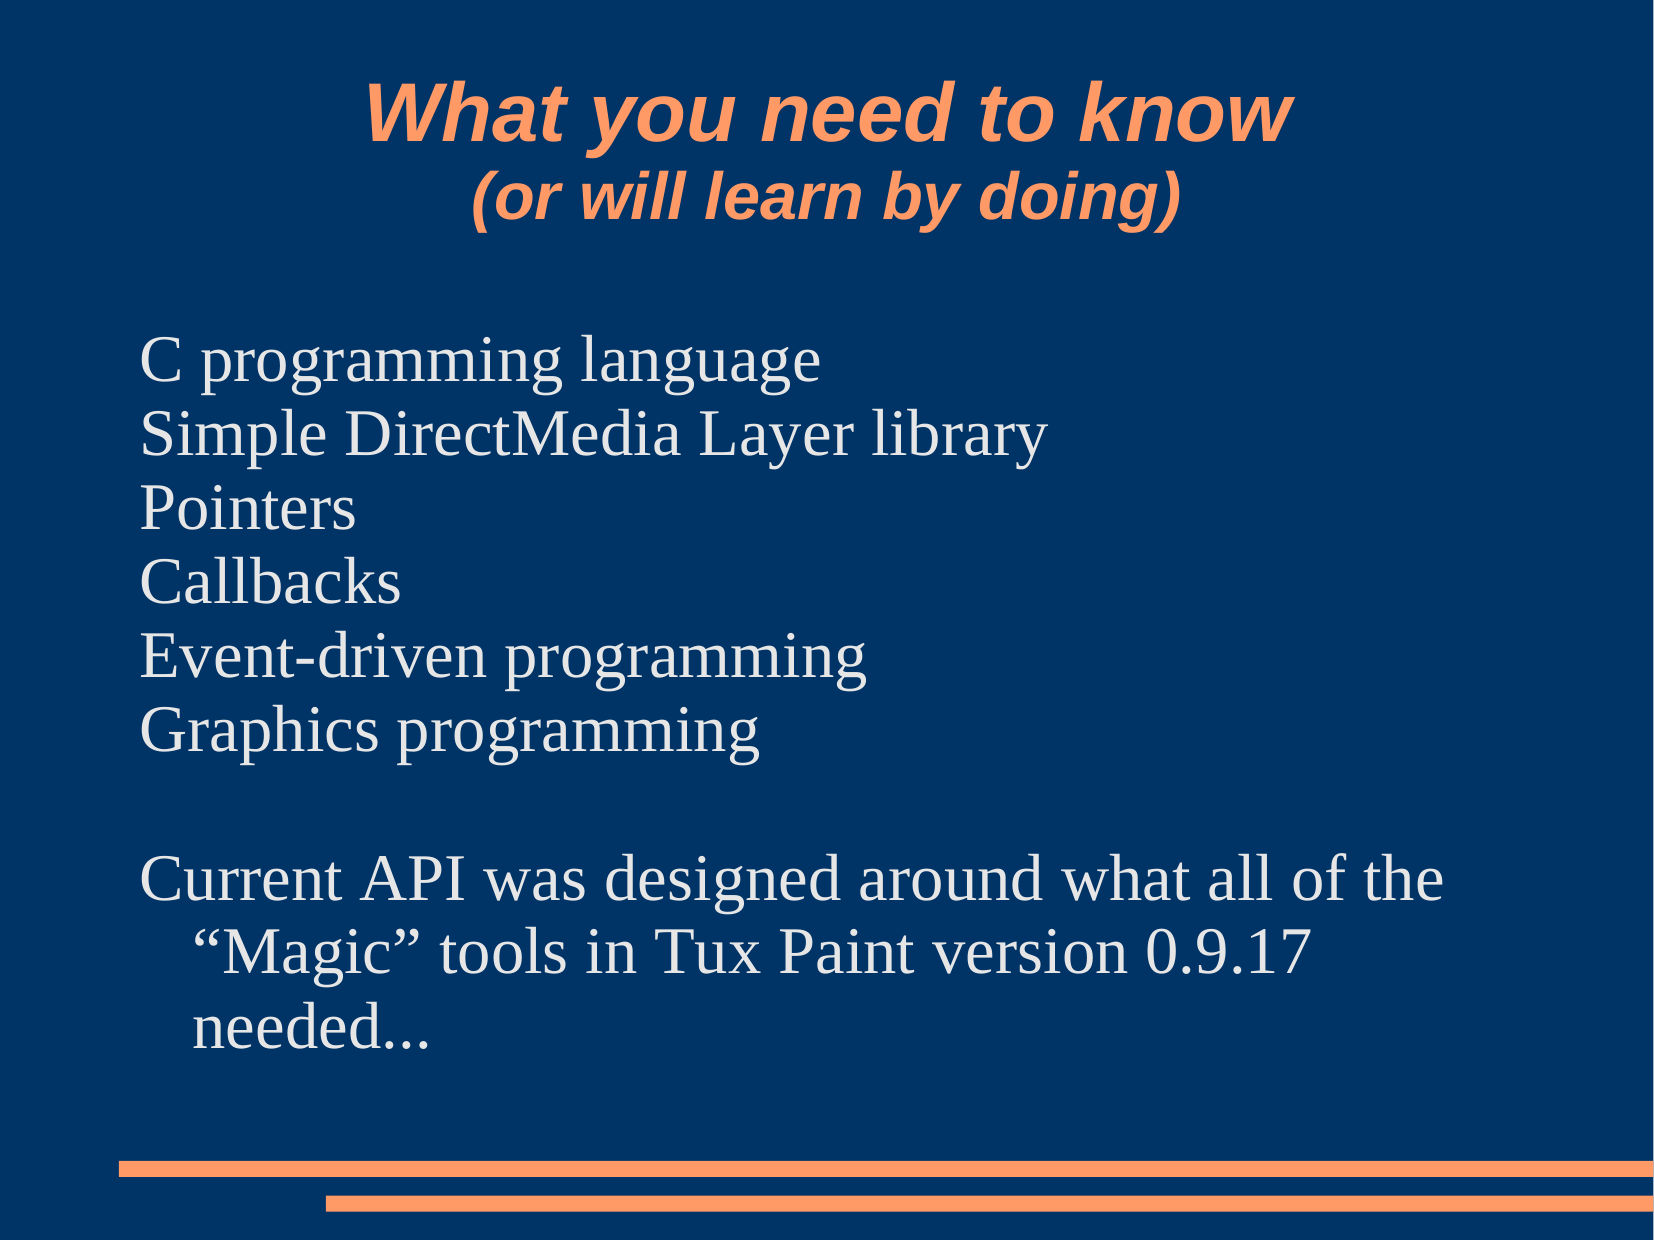

# What you need to know (or will learn by doing)
C programming language
Simple DirectMedia Layer library
Pointers
Callbacks
Event-driven programming
Graphics programming
Current API was designed around what all of the “Magic” tools in Tux Paint version 0.9.17 needed...